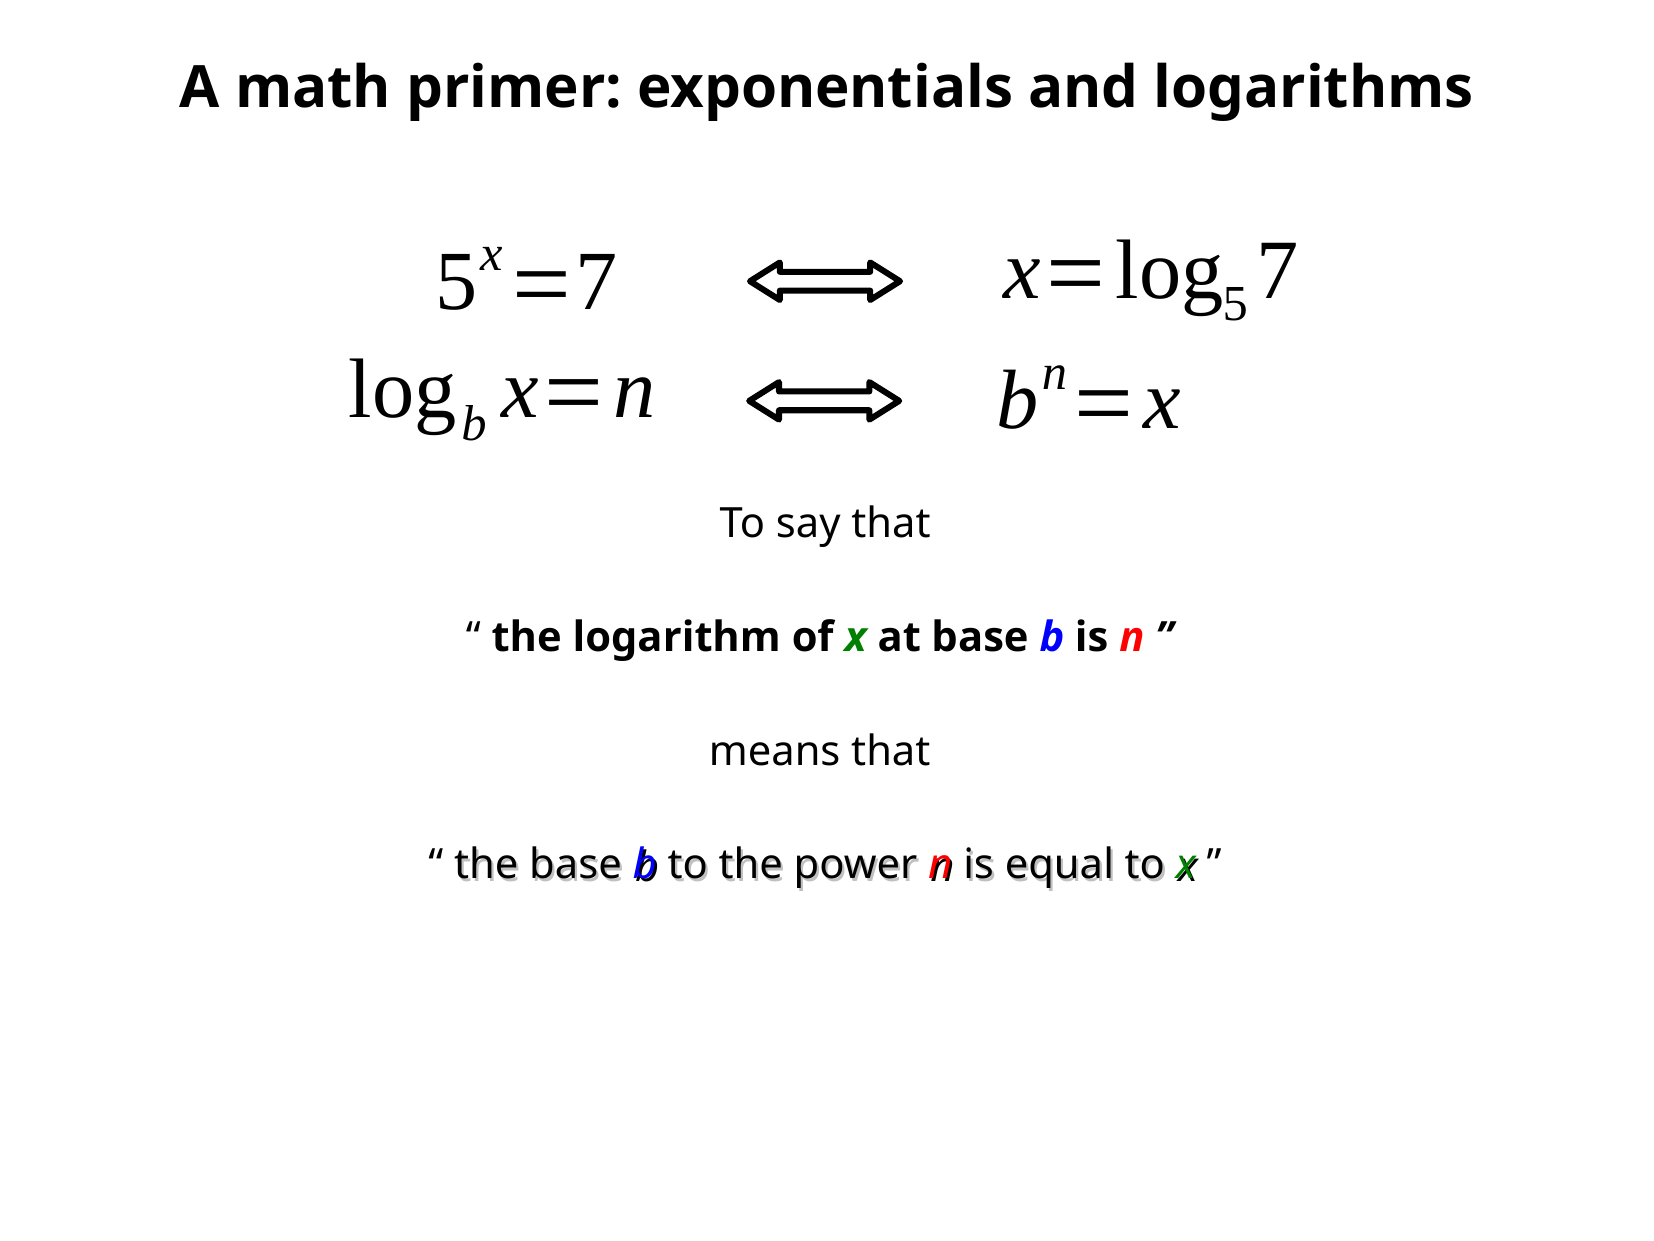

A math primer: exponentials and logarithms
To say that
“ the logarithm of x at base b is n ”
means that
“ the base b to the power n is equal to x ”